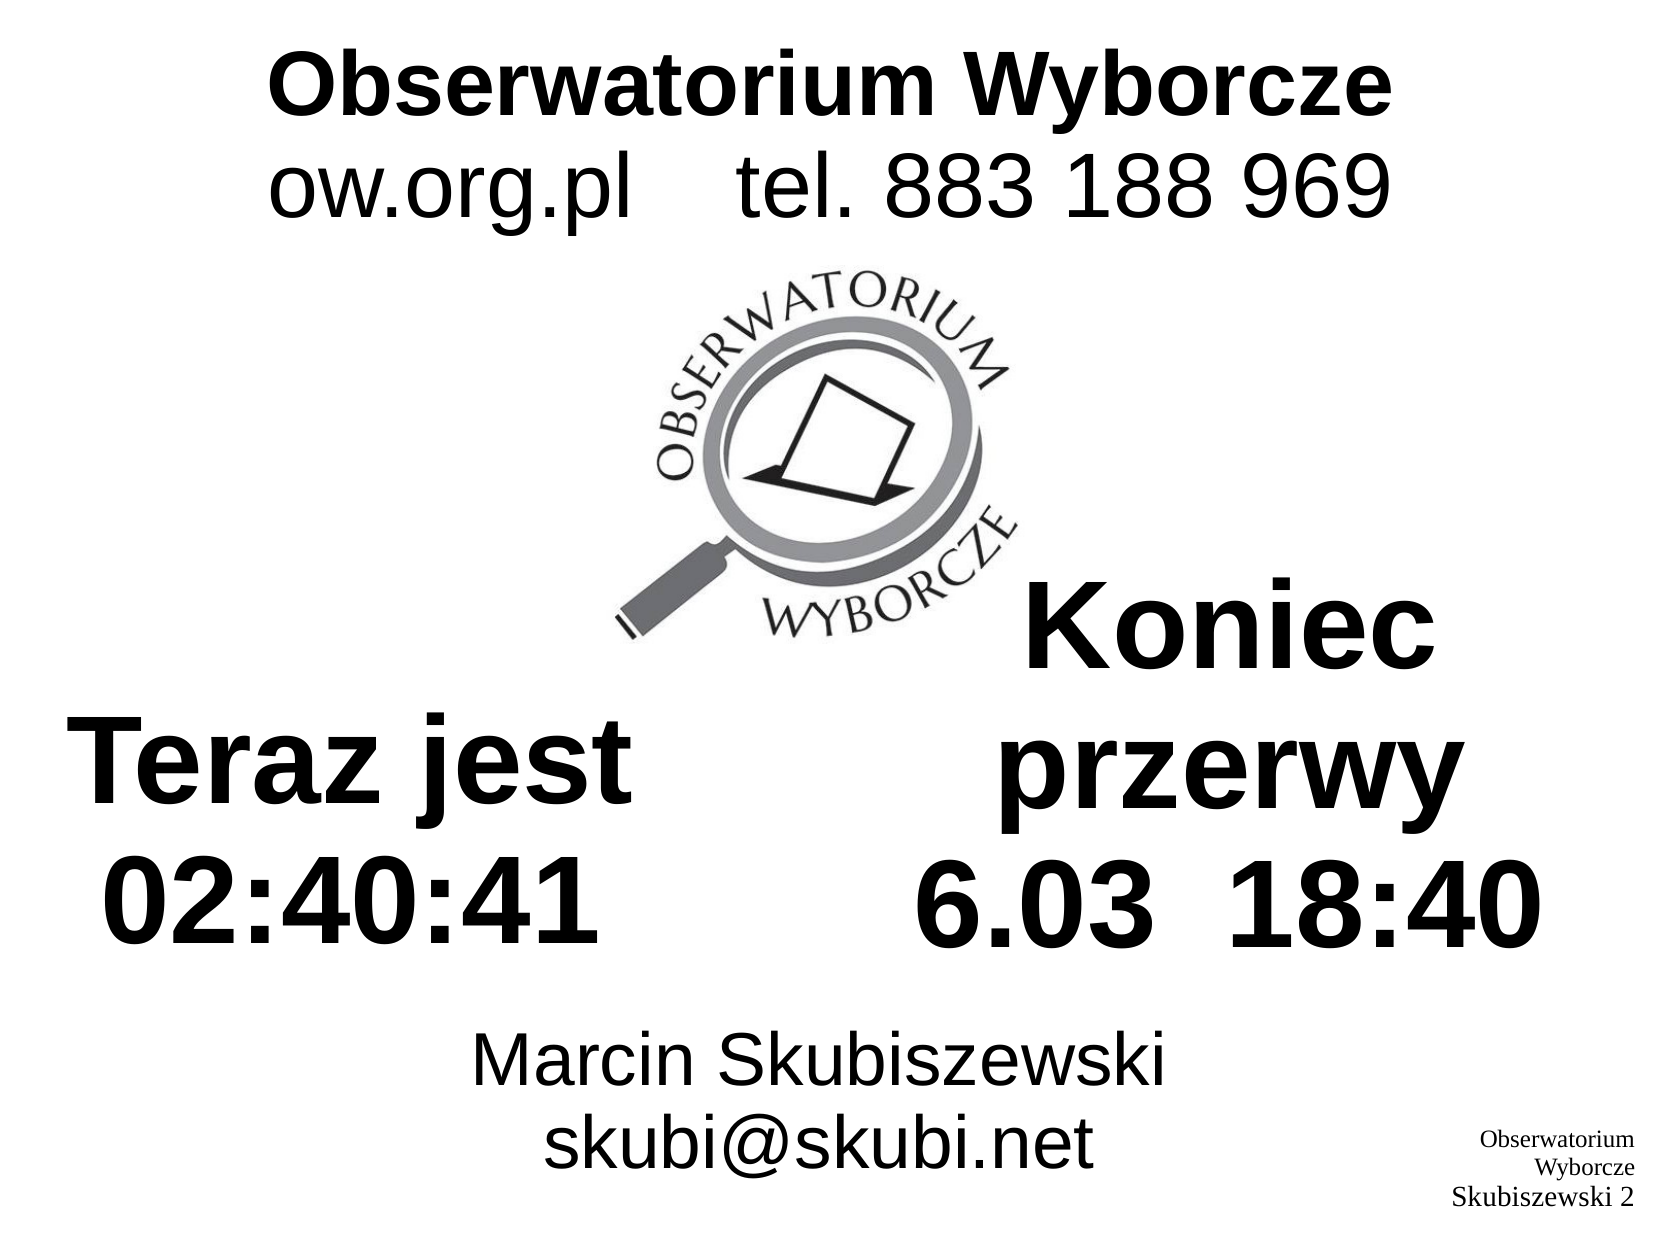

# Obserwatorium Wyborcze ow.org.pl tel. 883 188 969
Koniec przerwy
6.03 18:40
Teraz jest
03:02:45
Marcin Skubiszewski
skubi@skubi.net
2